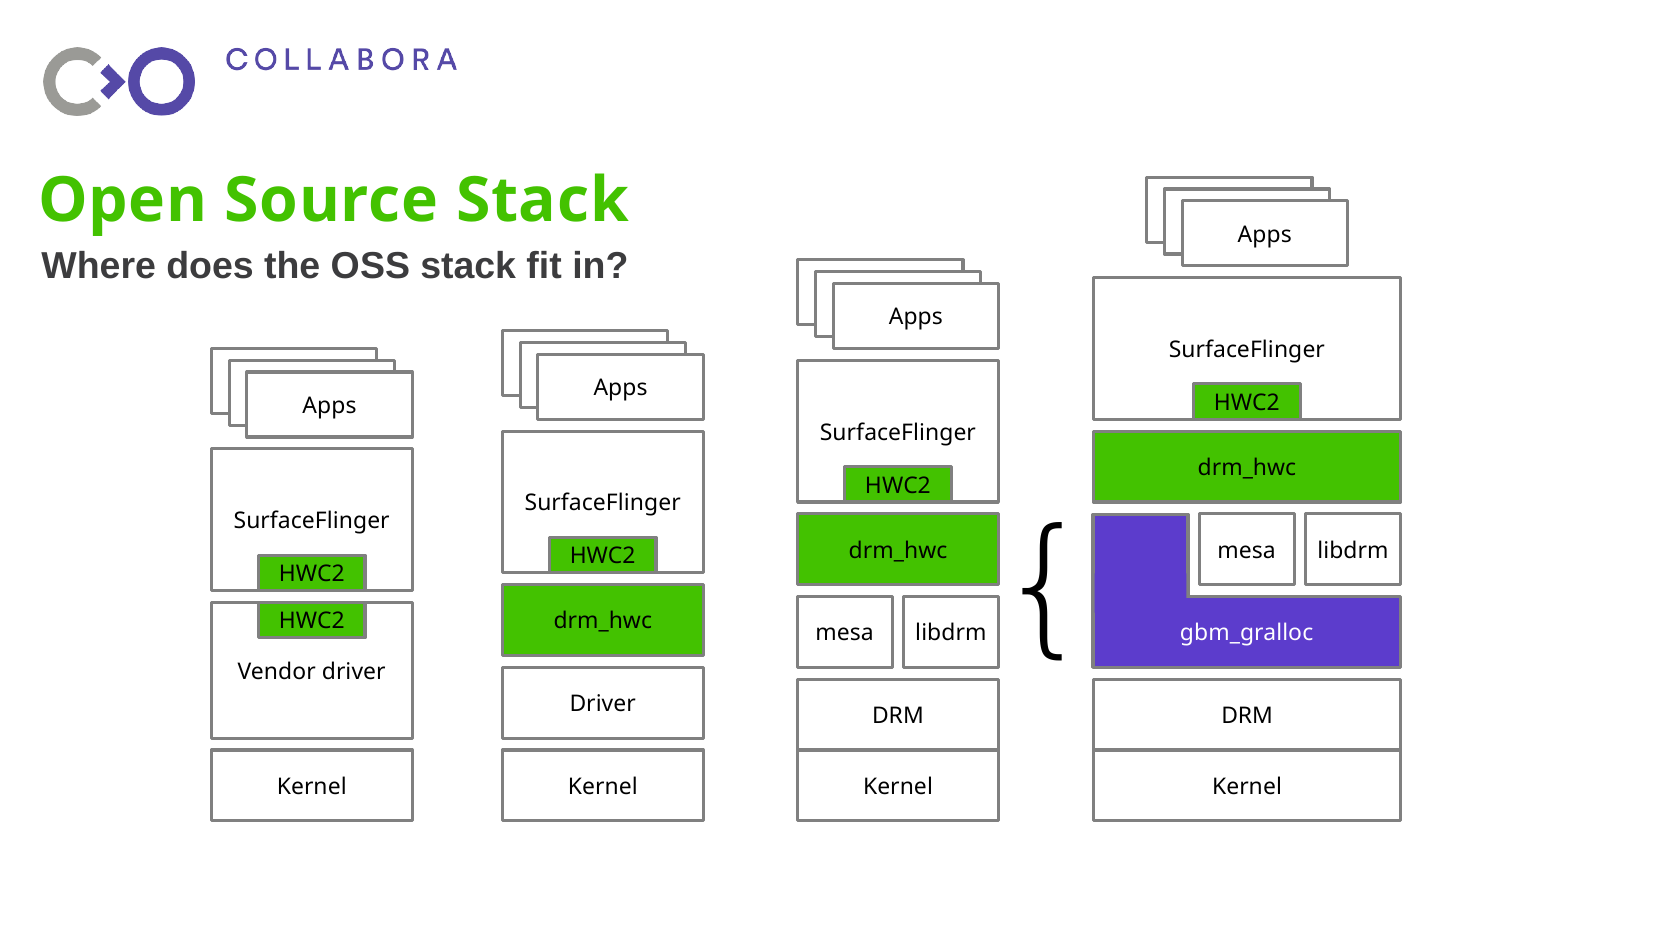

# Open Source Stack
Apps
Where does the OSS stack fit in?
SurfaceFlinger
Apps
Apps
SurfaceFlinger
Apps
HWC2
SurfaceFlinger
drm_hwc
SurfaceFlinger
HWC2
{
drm_hwc
mesa
libdrm
HWC2
HWC2
drm_hwc
mesa
libdrm
gbm_gralloc
Vendor driver
HWC2
Driver
DRM
DRM
Kernel
Kernel
Kernel
Kernel